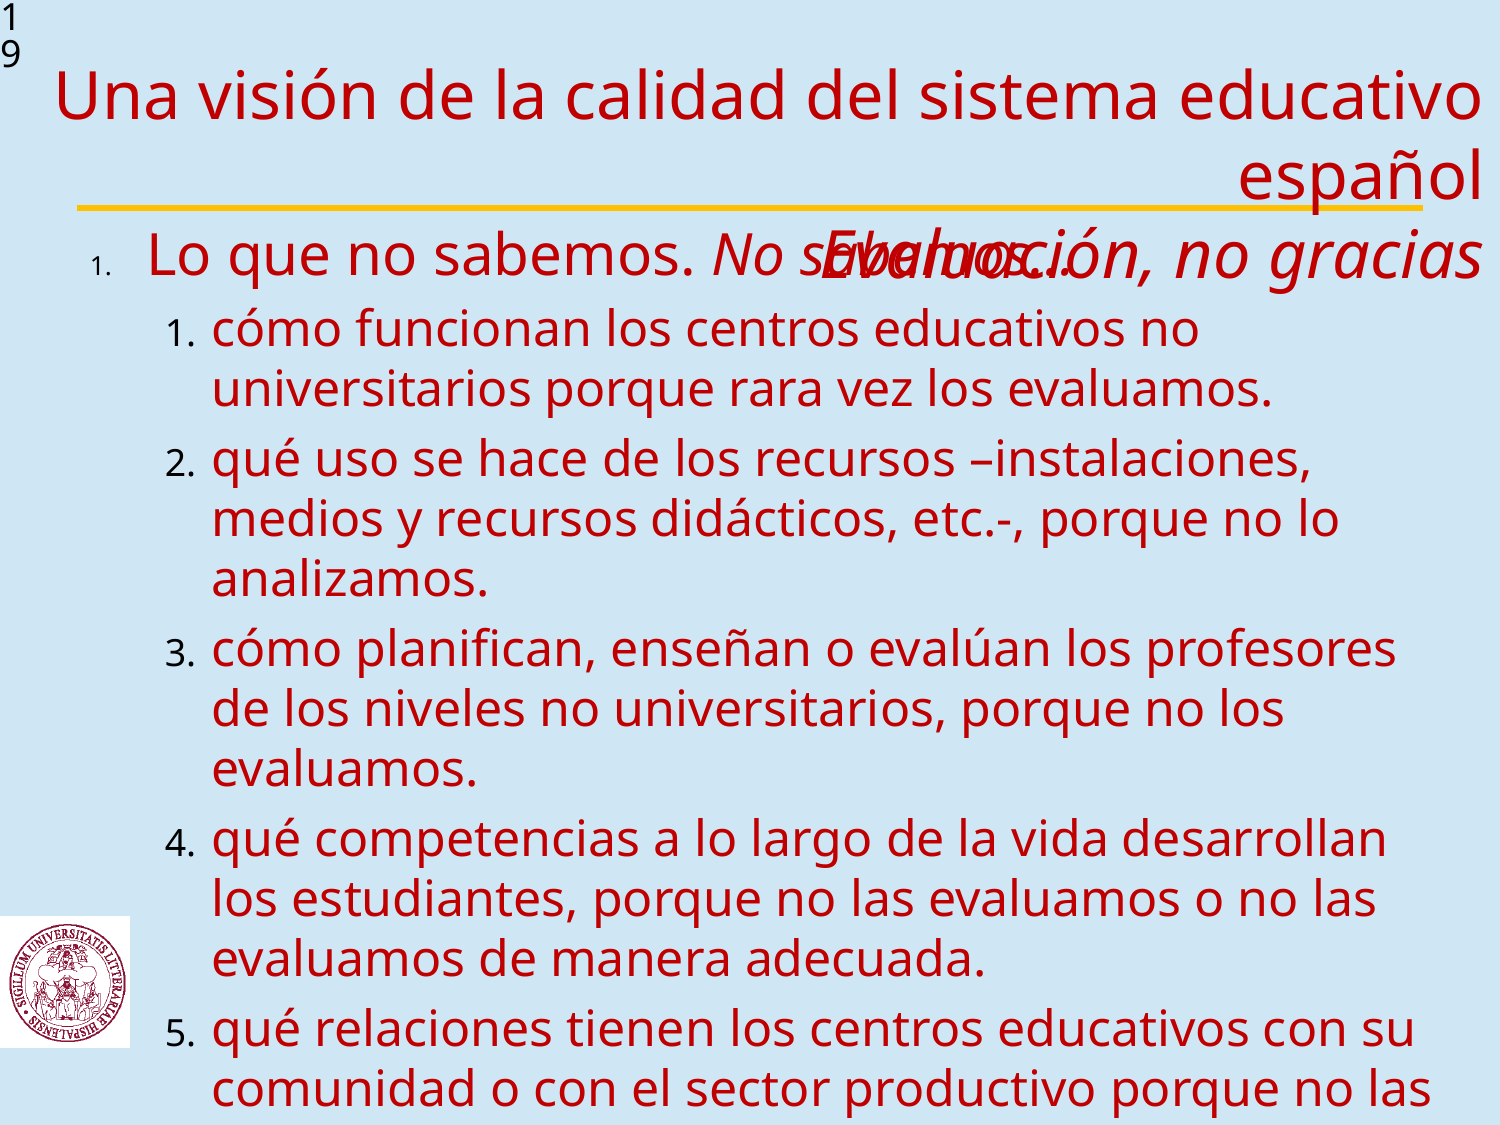

# Una visión de la calidad del sistema educativo español Evaluación, no gracias
Lo que no sabemos. No sabemos…
cómo funcionan los centros educativos no universitarios porque rara vez los evaluamos.
qué uso se hace de los recursos –instalaciones, medios y recursos didácticos, etc.-, porque no lo analizamos.
cómo planifican, enseñan o evalúan los profesores de los niveles no universitarios, porque no los evaluamos.
qué competencias a lo largo de la vida desarrollan los estudiantes, porque no las evaluamos o no las evaluamos de manera adecuada.
qué relaciones tienen los centros educativos con su comunidad o con el sector productivo porque no las analizamos.
y, cuando evaluamos algún centro educativo no universitario, los resultados de la evaluación no se publican (OFSTED).